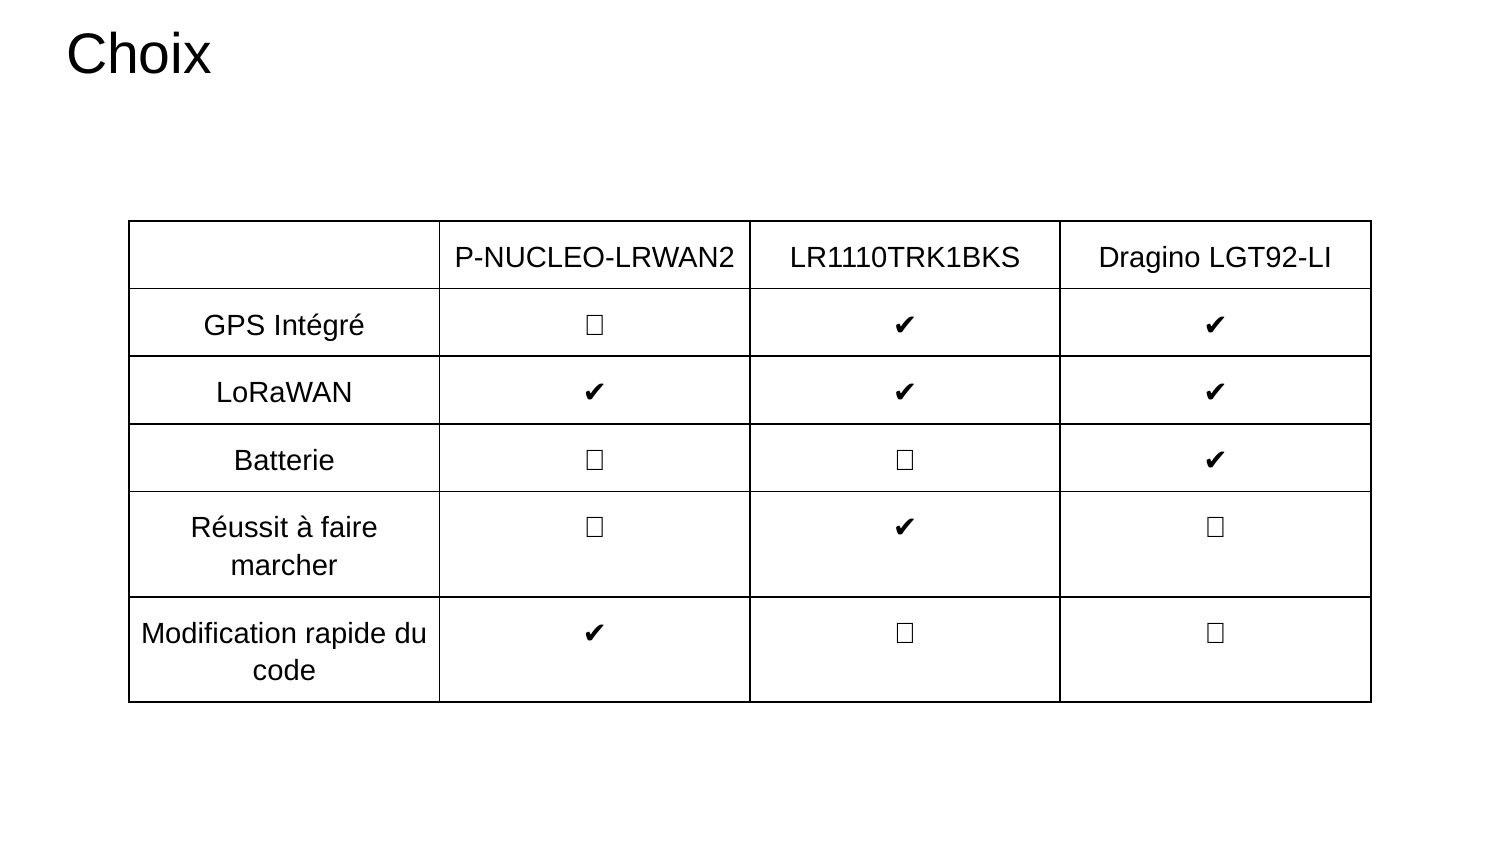

# Choix
| | P-NUCLEO-LRWAN2 | LR1110TRK1BKS | Dragino LGT92-LI |
| --- | --- | --- | --- |
| GPS Intégré | ❌ | ✔ | ✔ |
| LoRaWAN | ✔ | ✔ | ✔ |
| Batterie | ❌ | ❌ | ✔ |
| Réussit à faire marcher | ❌ | ✔ | ❌ |
| Modification rapide du code | ✔ | ❌ | ❌ |